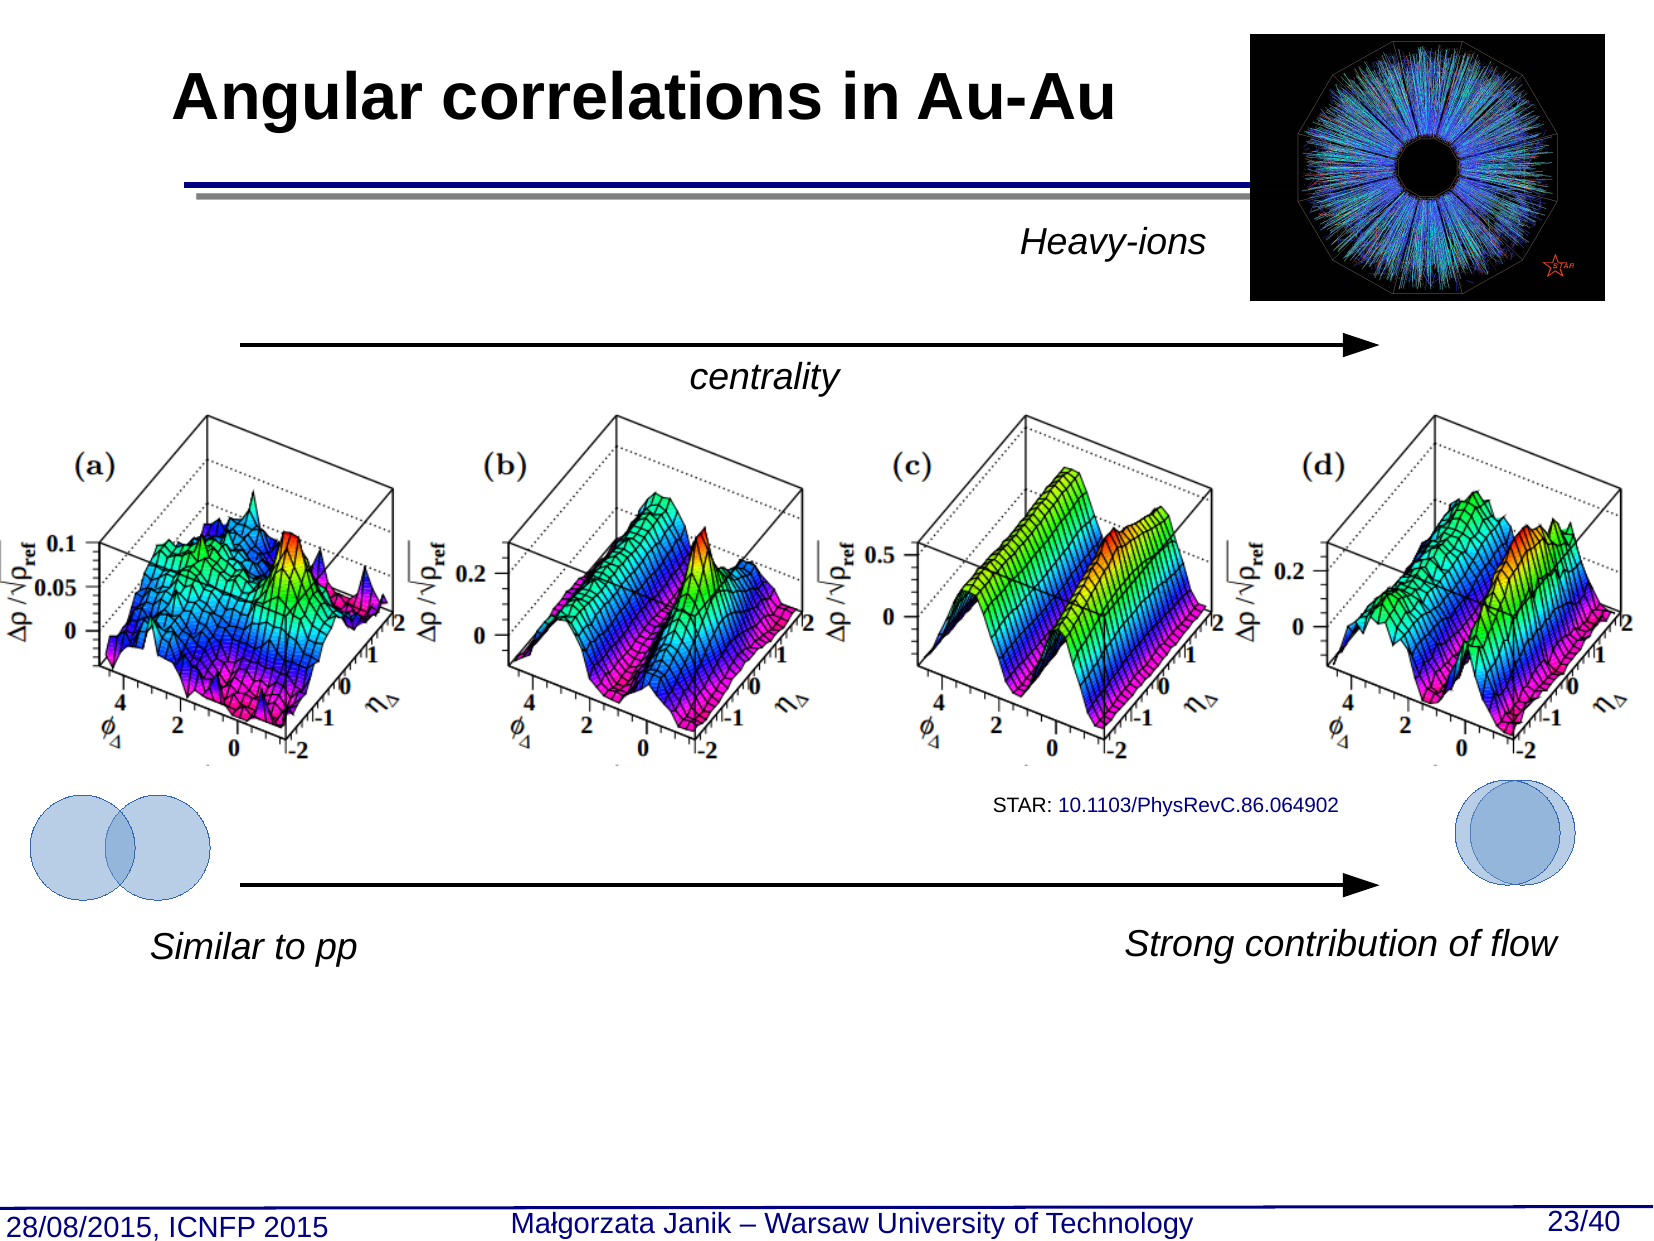

# Angular correlations in Au-Au
Heavy-ions
centrality
STAR: 10.1103/PhysRevC.86.064902
Strong contribution of flow
Similar to pp